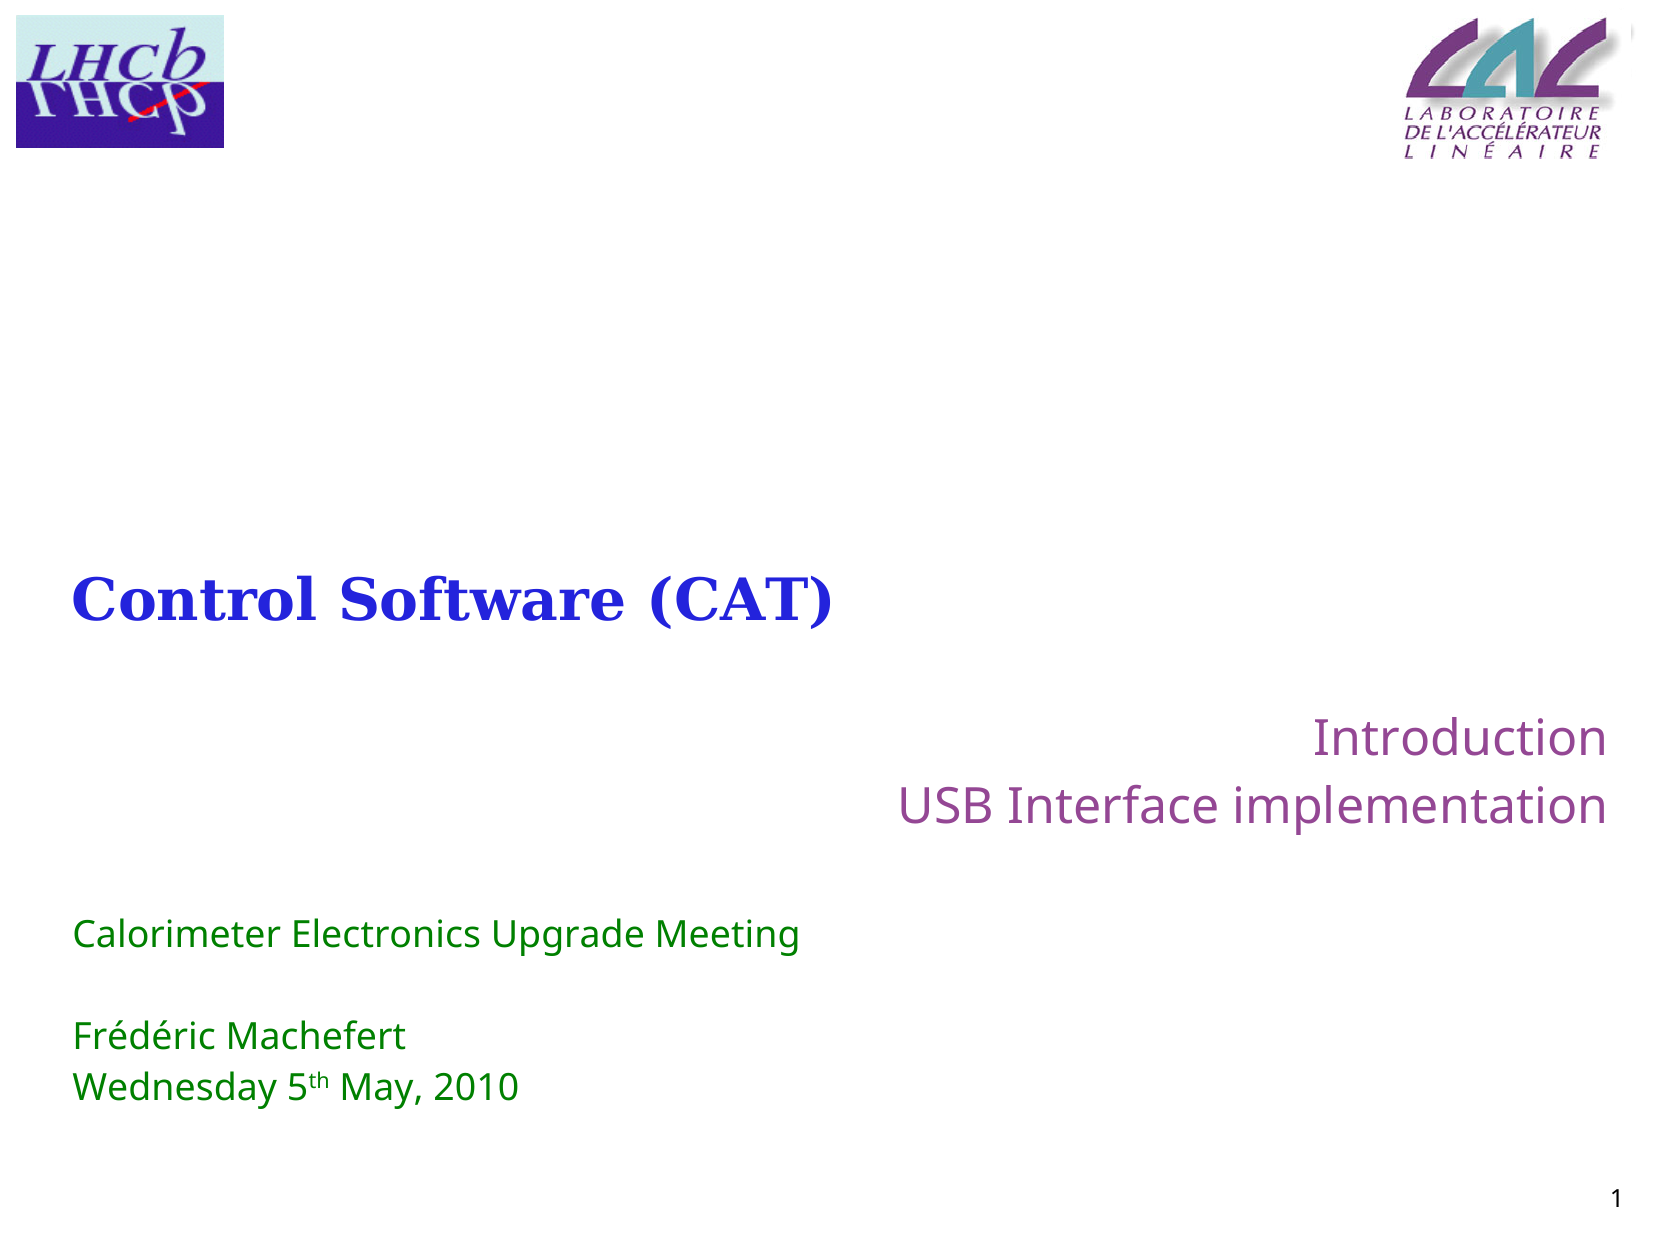

# Control Software (CAT)
Introduction
USB Interface implementation
Calorimeter Electronics Upgrade Meeting
Frédéric Machefert
Wednesday 5th May, 2010